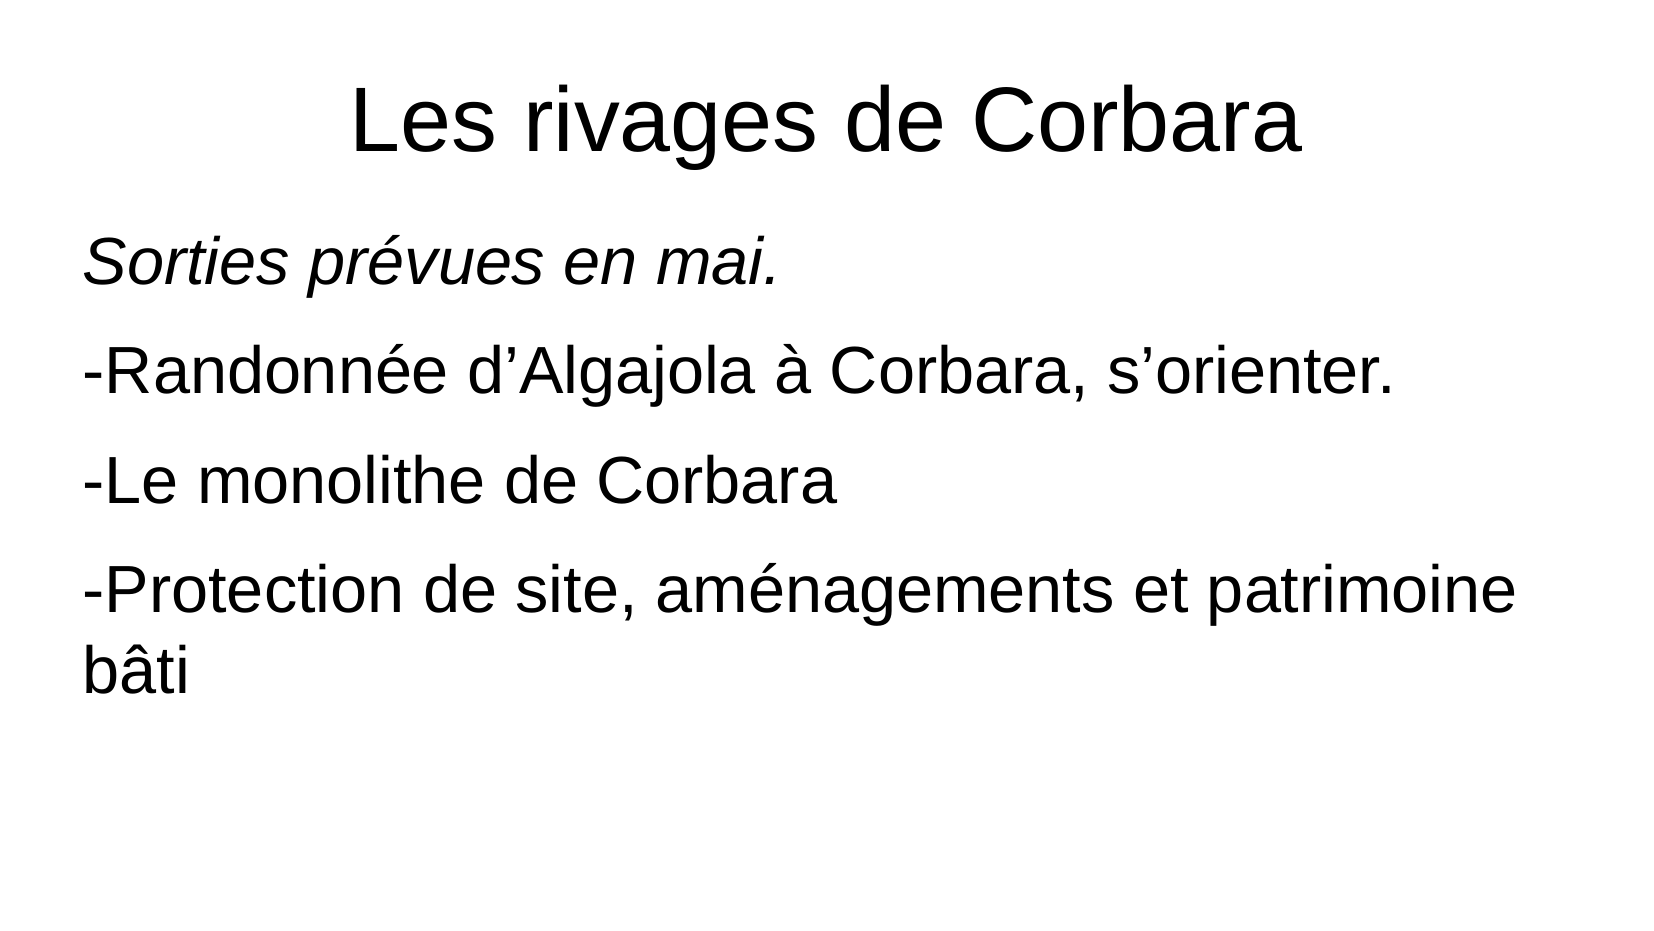

# Les rivages de Corbara
Sorties prévues en mai.
-Randonnée d’Algajola à Corbara, s’orienter.
-Le monolithe de Corbara
-Protection de site, aménagements et patrimoine bâti